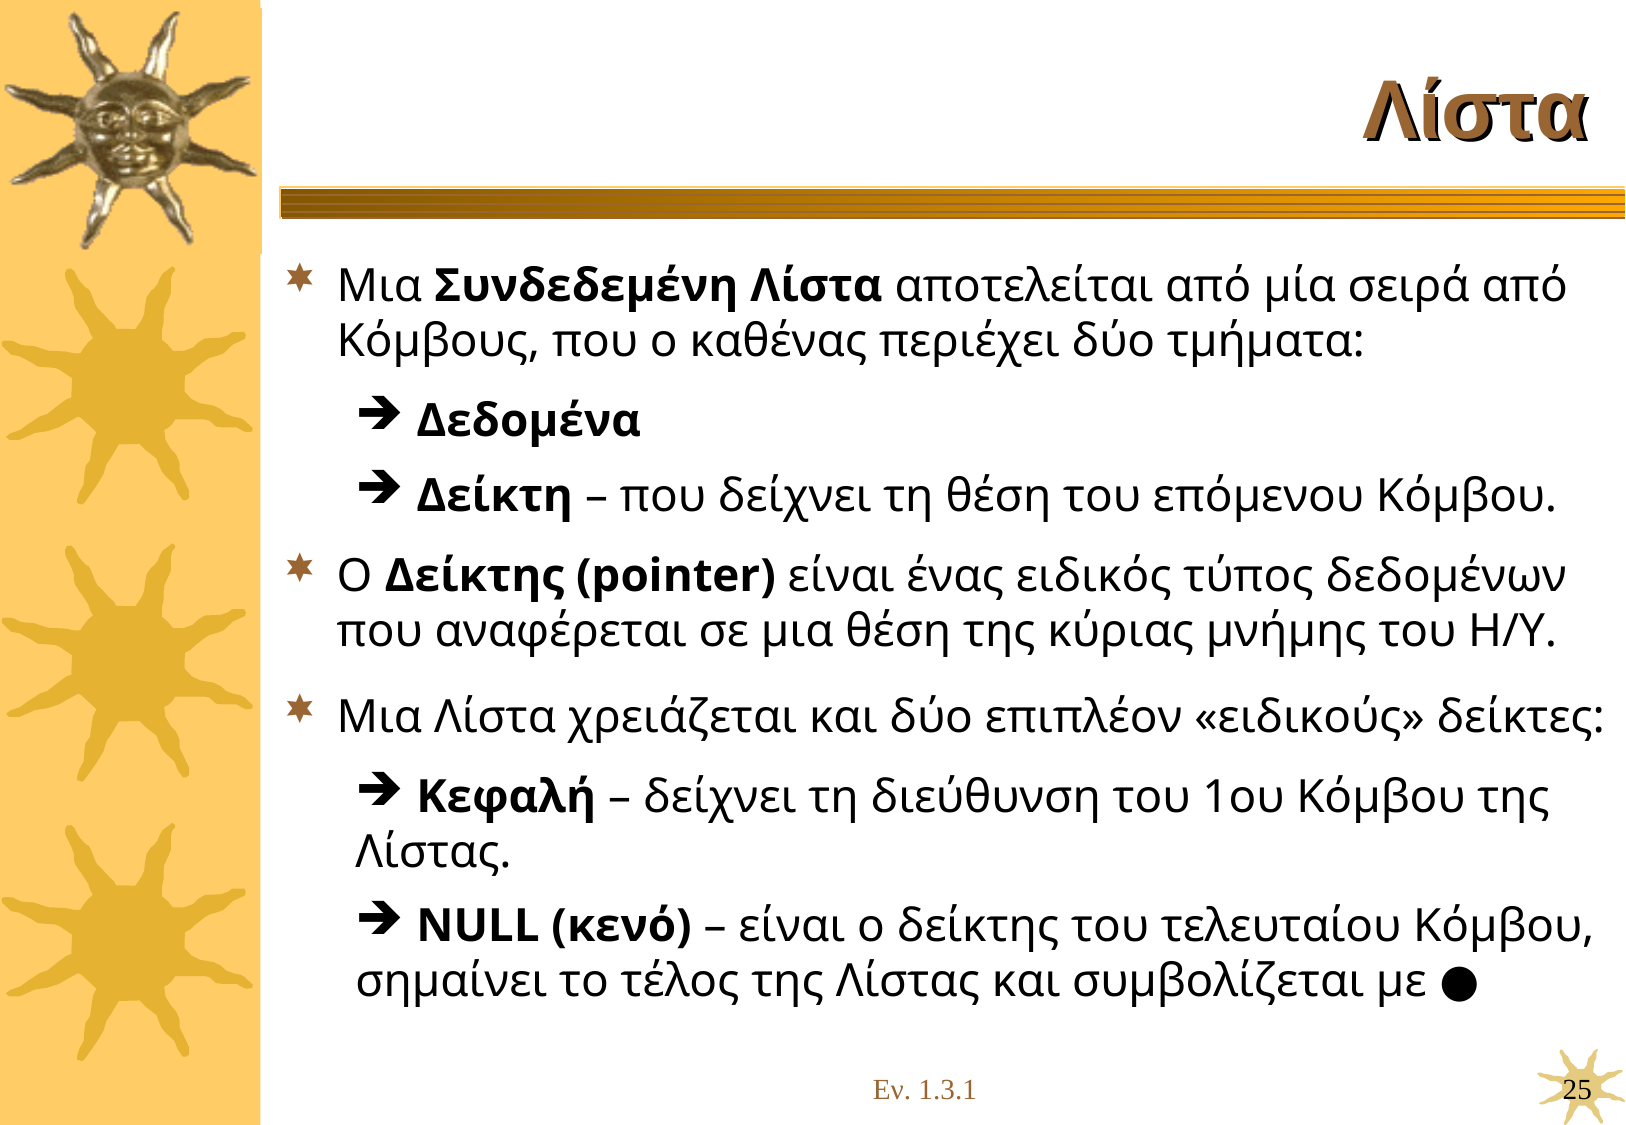

Λίστα
Μια Συνδεδεμένη Λίστα αποτελείται από μία σειρά από Κόμβους, που ο καθένας περιέχει δύο τμήματα:
 Δεδομένα
 Δείκτη – που δείχνει τη θέση του επόμενου Κόμβου.
Ο Δείκτης (pointer) είναι ένας ειδικός τύπος δεδομένων που αναφέρεται σε μια θέση της κύριας μνήμης του Η/Υ.
Μια Λίστα χρειάζεται και δύο επιπλέον «ειδικούς» δείκτες:
 Κεφαλή – δείχνει τη διεύθυνση του 1ου Κόμβου της Λίστας.
 NULL (κενό) – είναι ο δείκτης του τελευταίου Κόμβου,
σημαίνει το τέλος της Λίστας και συμβολίζεται με ●
Εν. 1.3.1
25